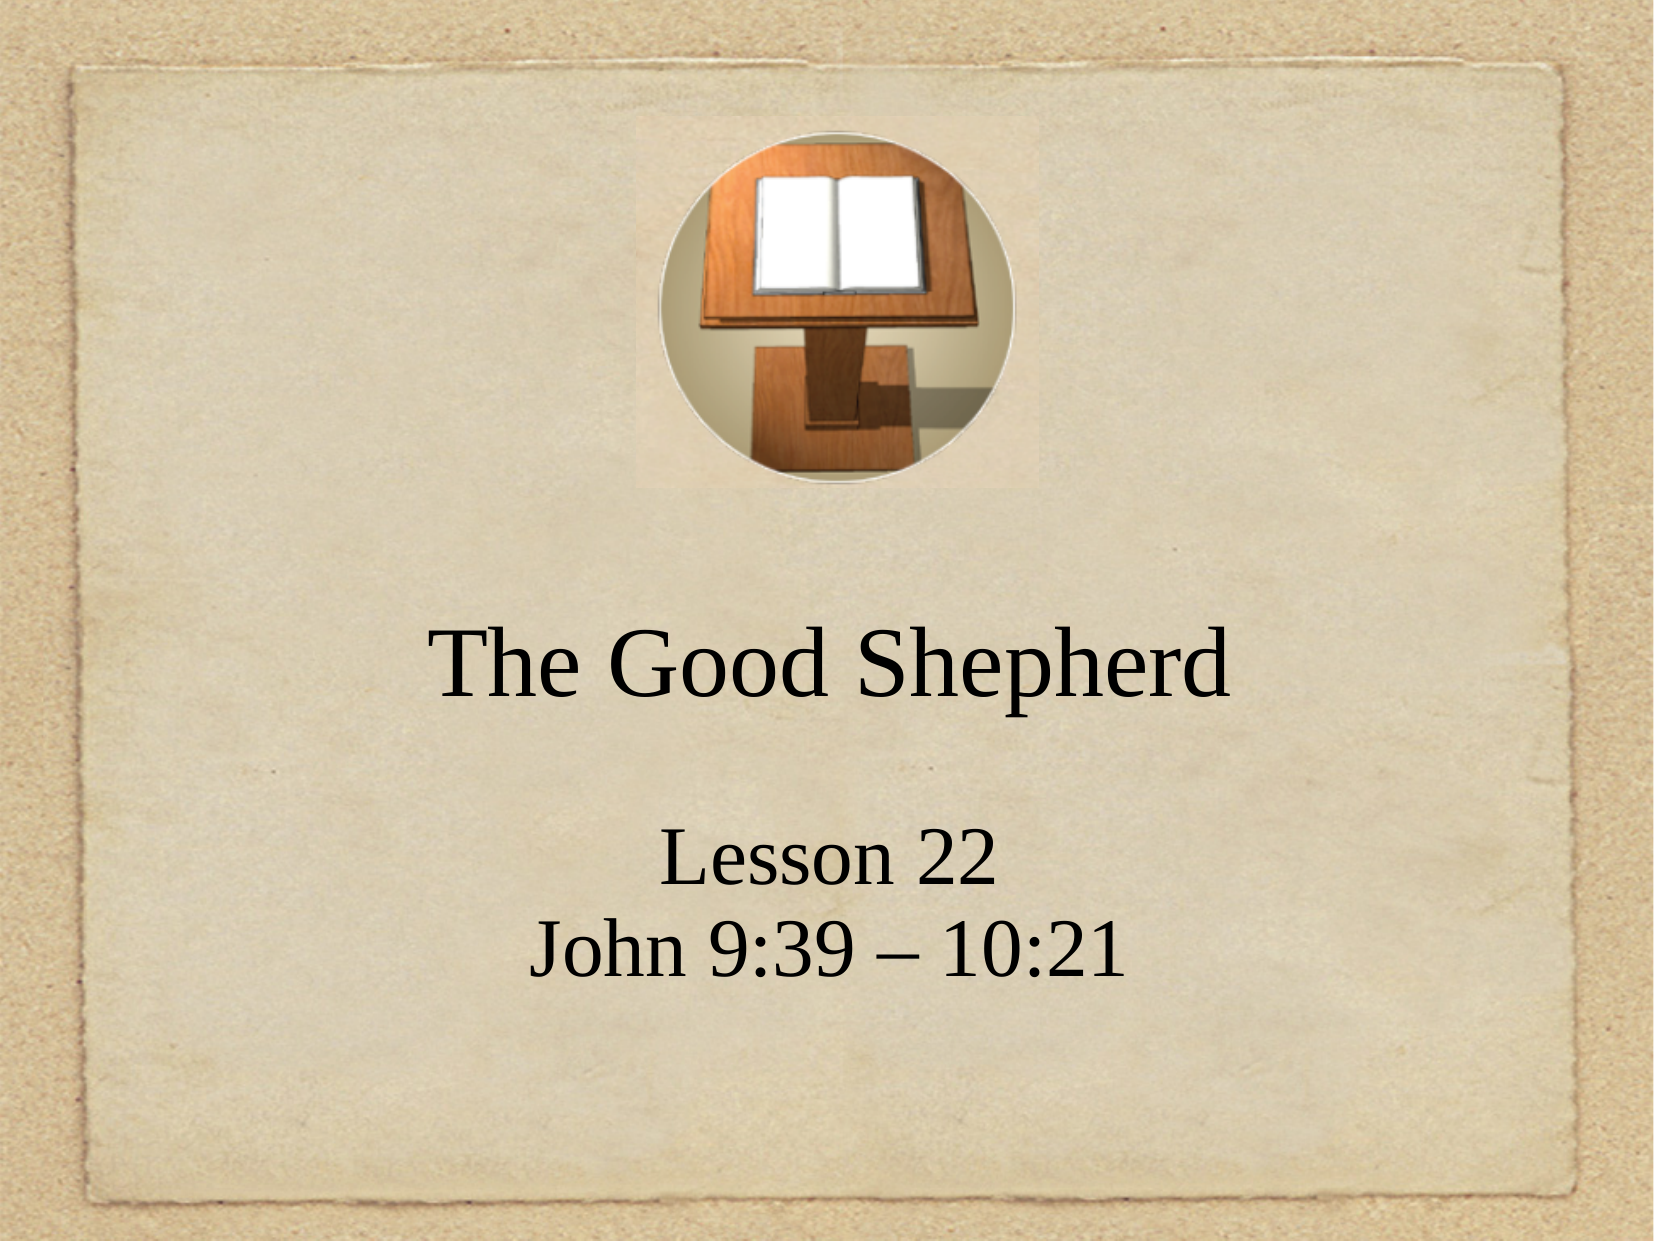

#
The Good Shepherd
Lesson 22
John 9:39 – 10:21